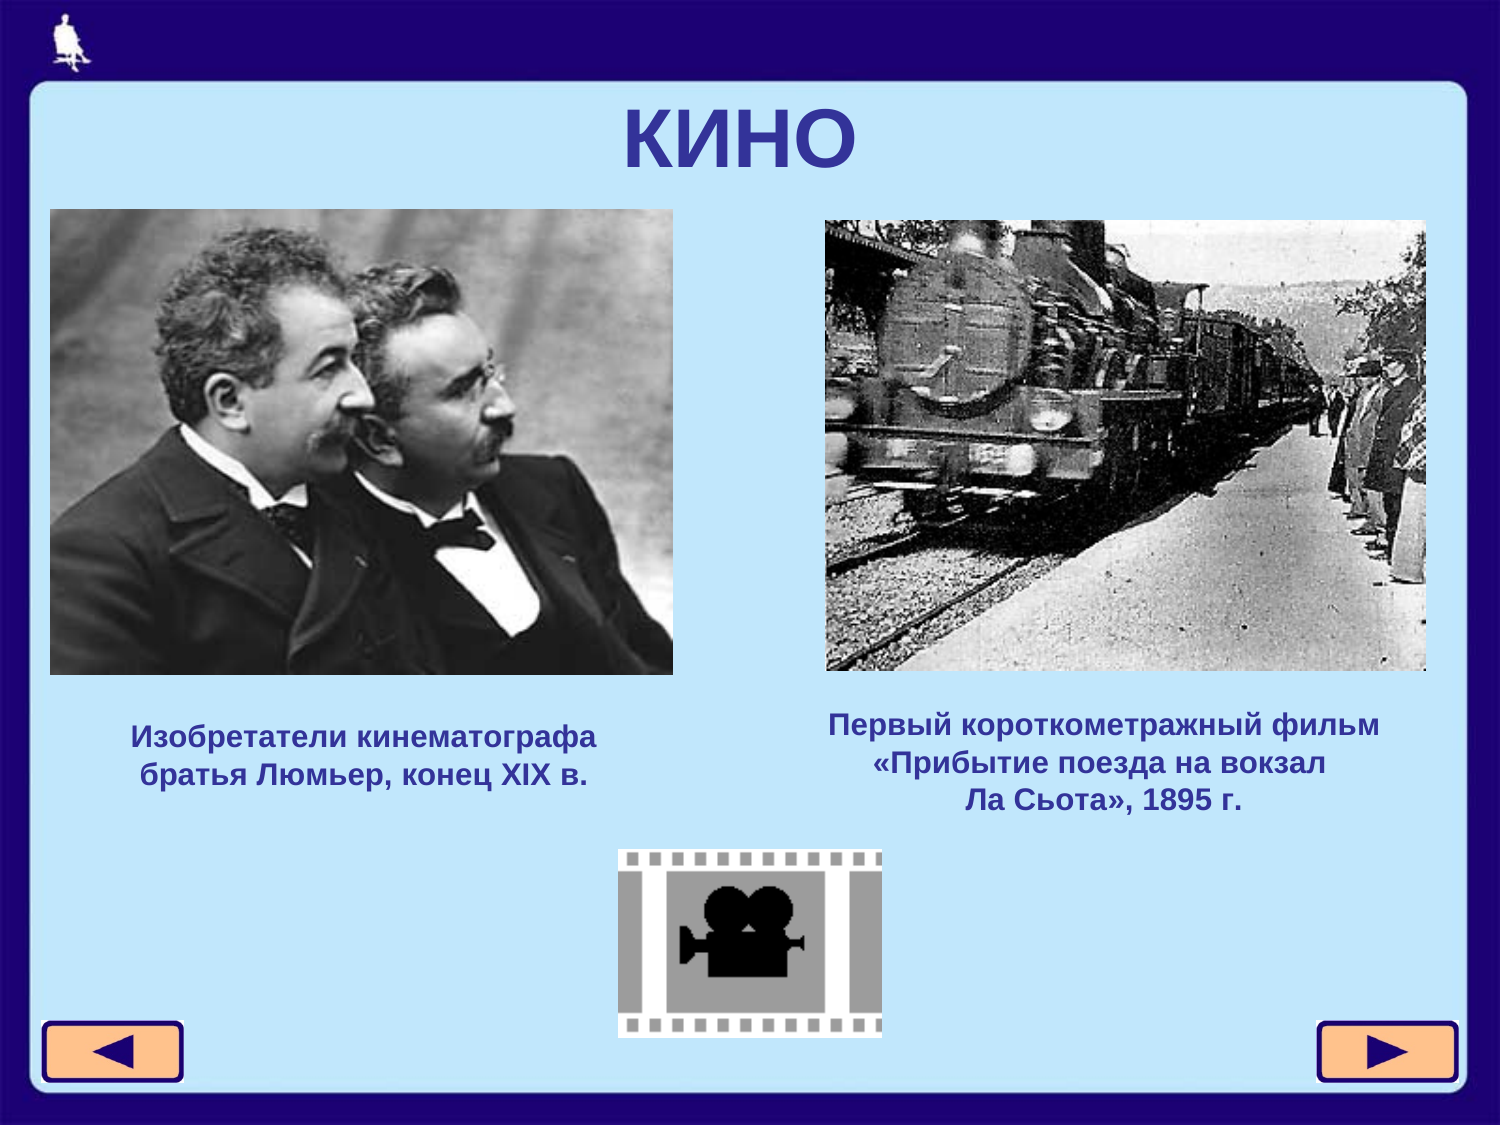

# КИНО
Первый короткометражный фильм «Прибытие поезда на вокзал
Ла Сьота», 1895 г.
Изобретатели кинематографа братья Люмьер, конец XIX в.